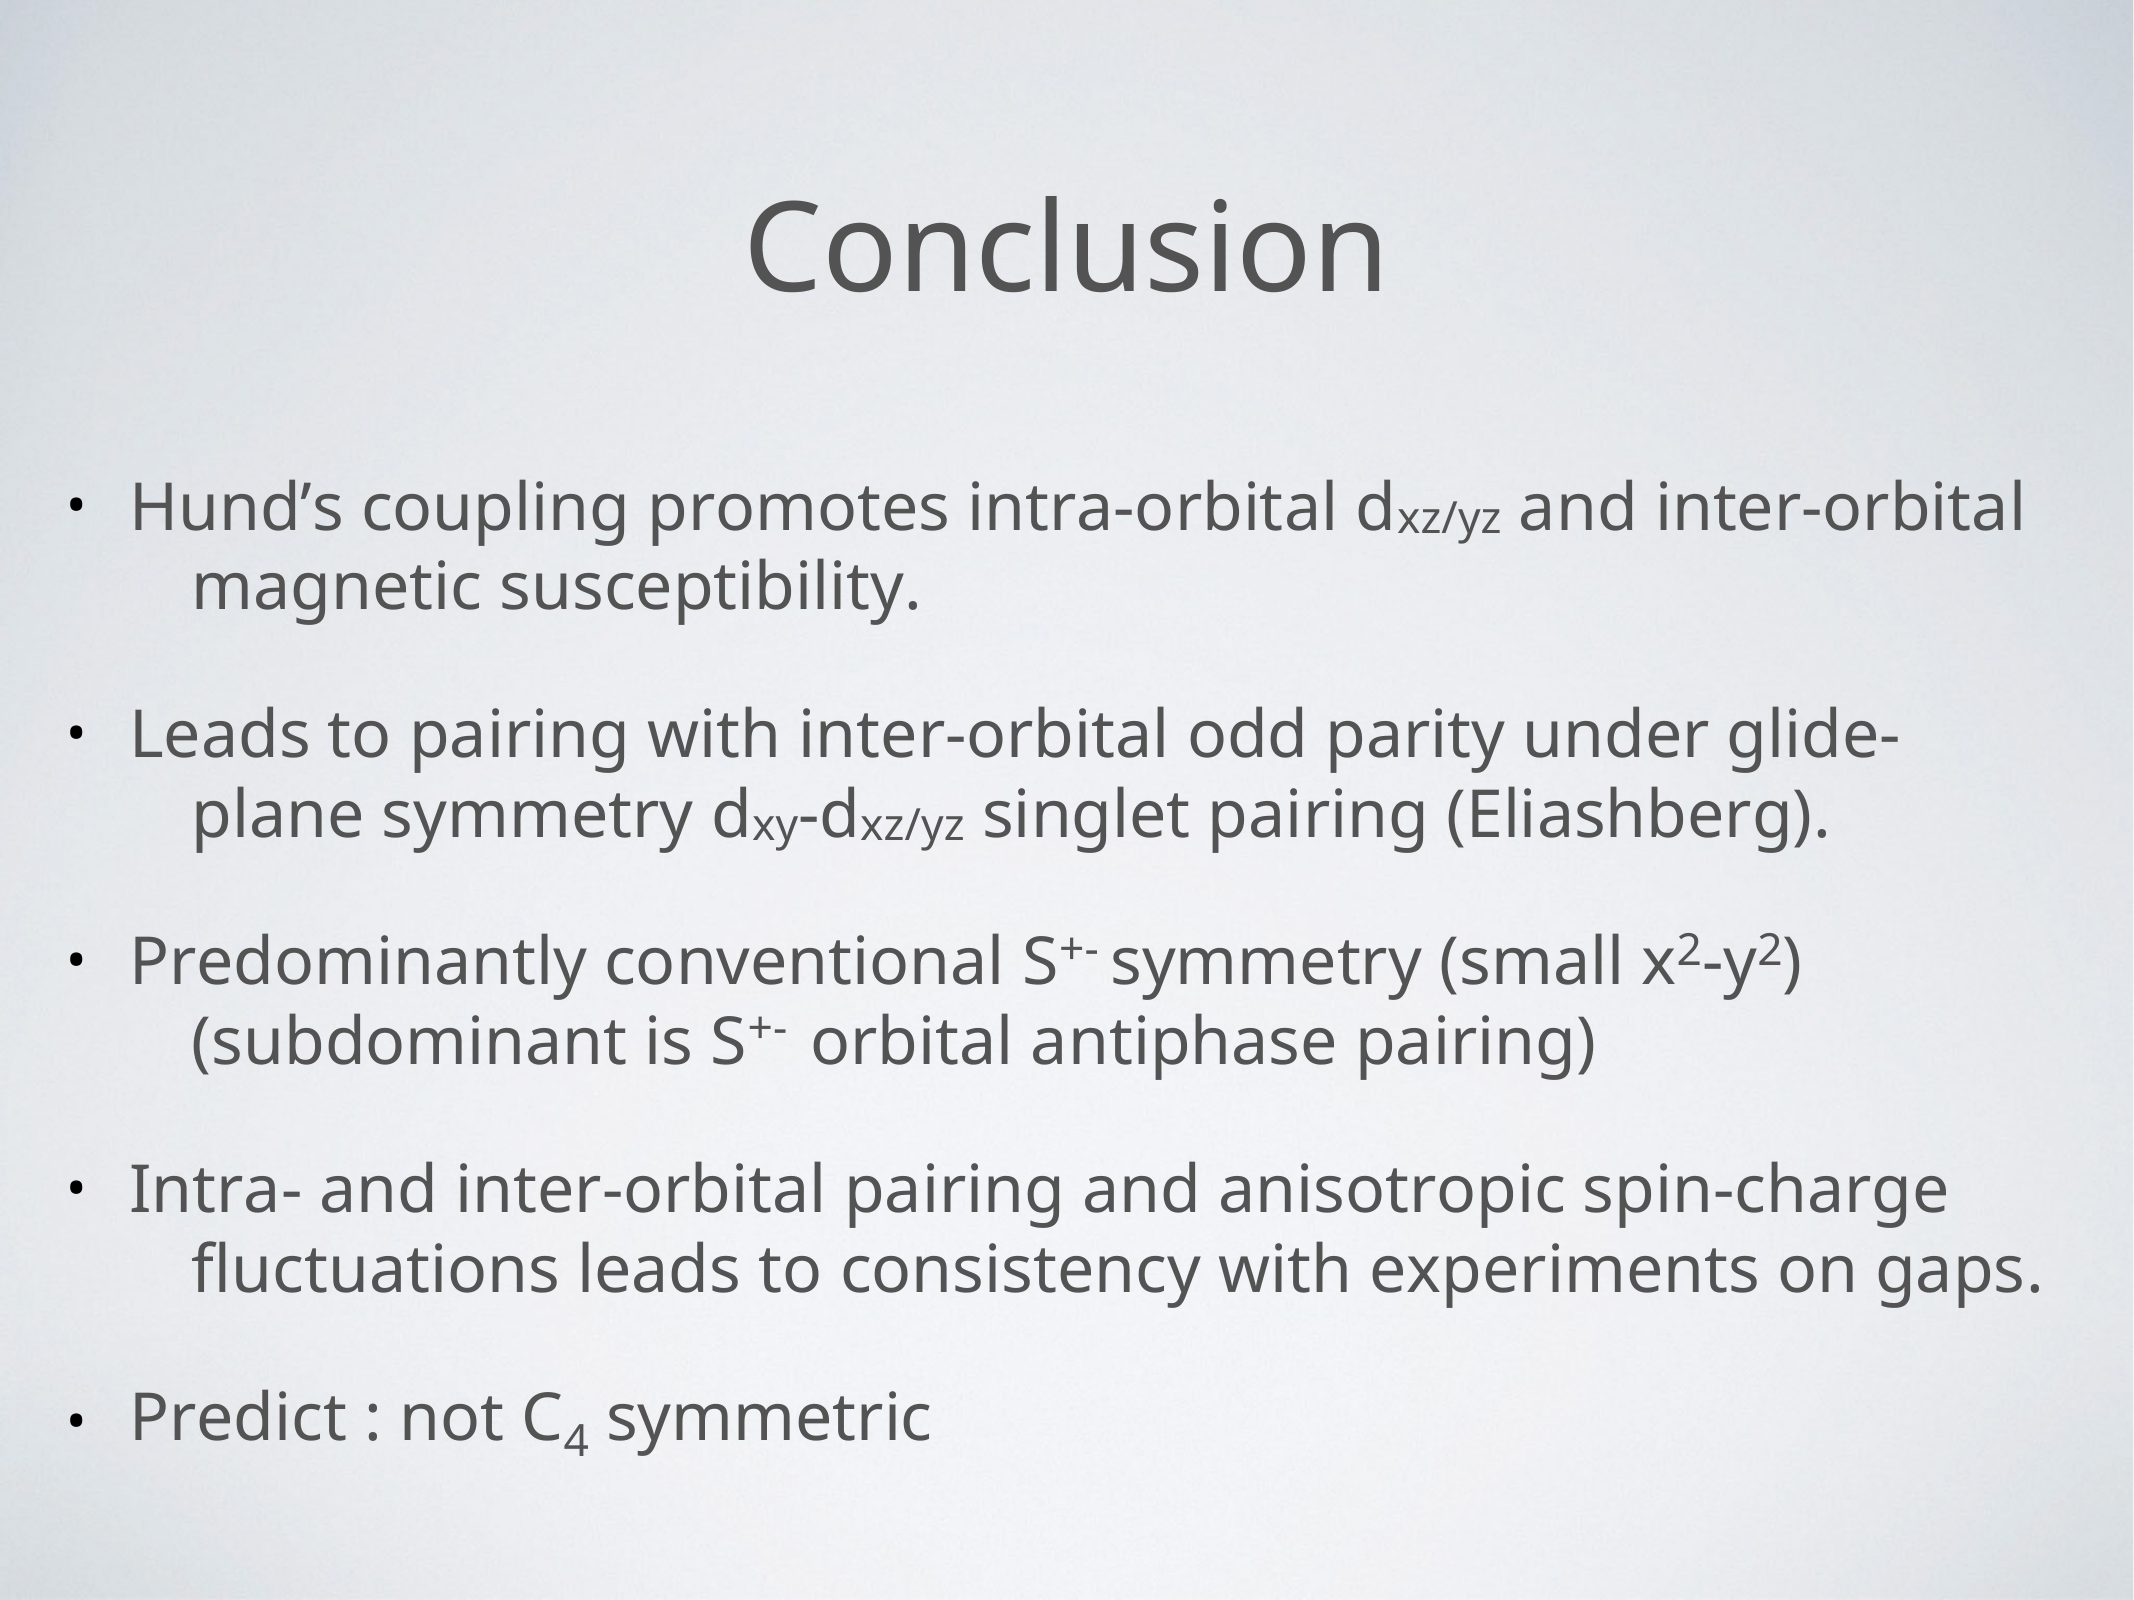

# Conclusion
Hund’s coupling promotes intra-orbital dxz/yz and inter-orbital magnetic susceptibility.
Leads to pairing with inter-orbital odd parity under glide-plane symmetry dxy-dxz/yz singlet pairing (Eliashberg).
Predominantly conventional S+- symmetry (small x2-y2) (subdominant is S+- orbital antiphase pairing)
Intra- and inter-orbital pairing and anisotropic spin-charge fluctuations leads to consistency with experiments on gaps.
Predict : not C4 symmetric